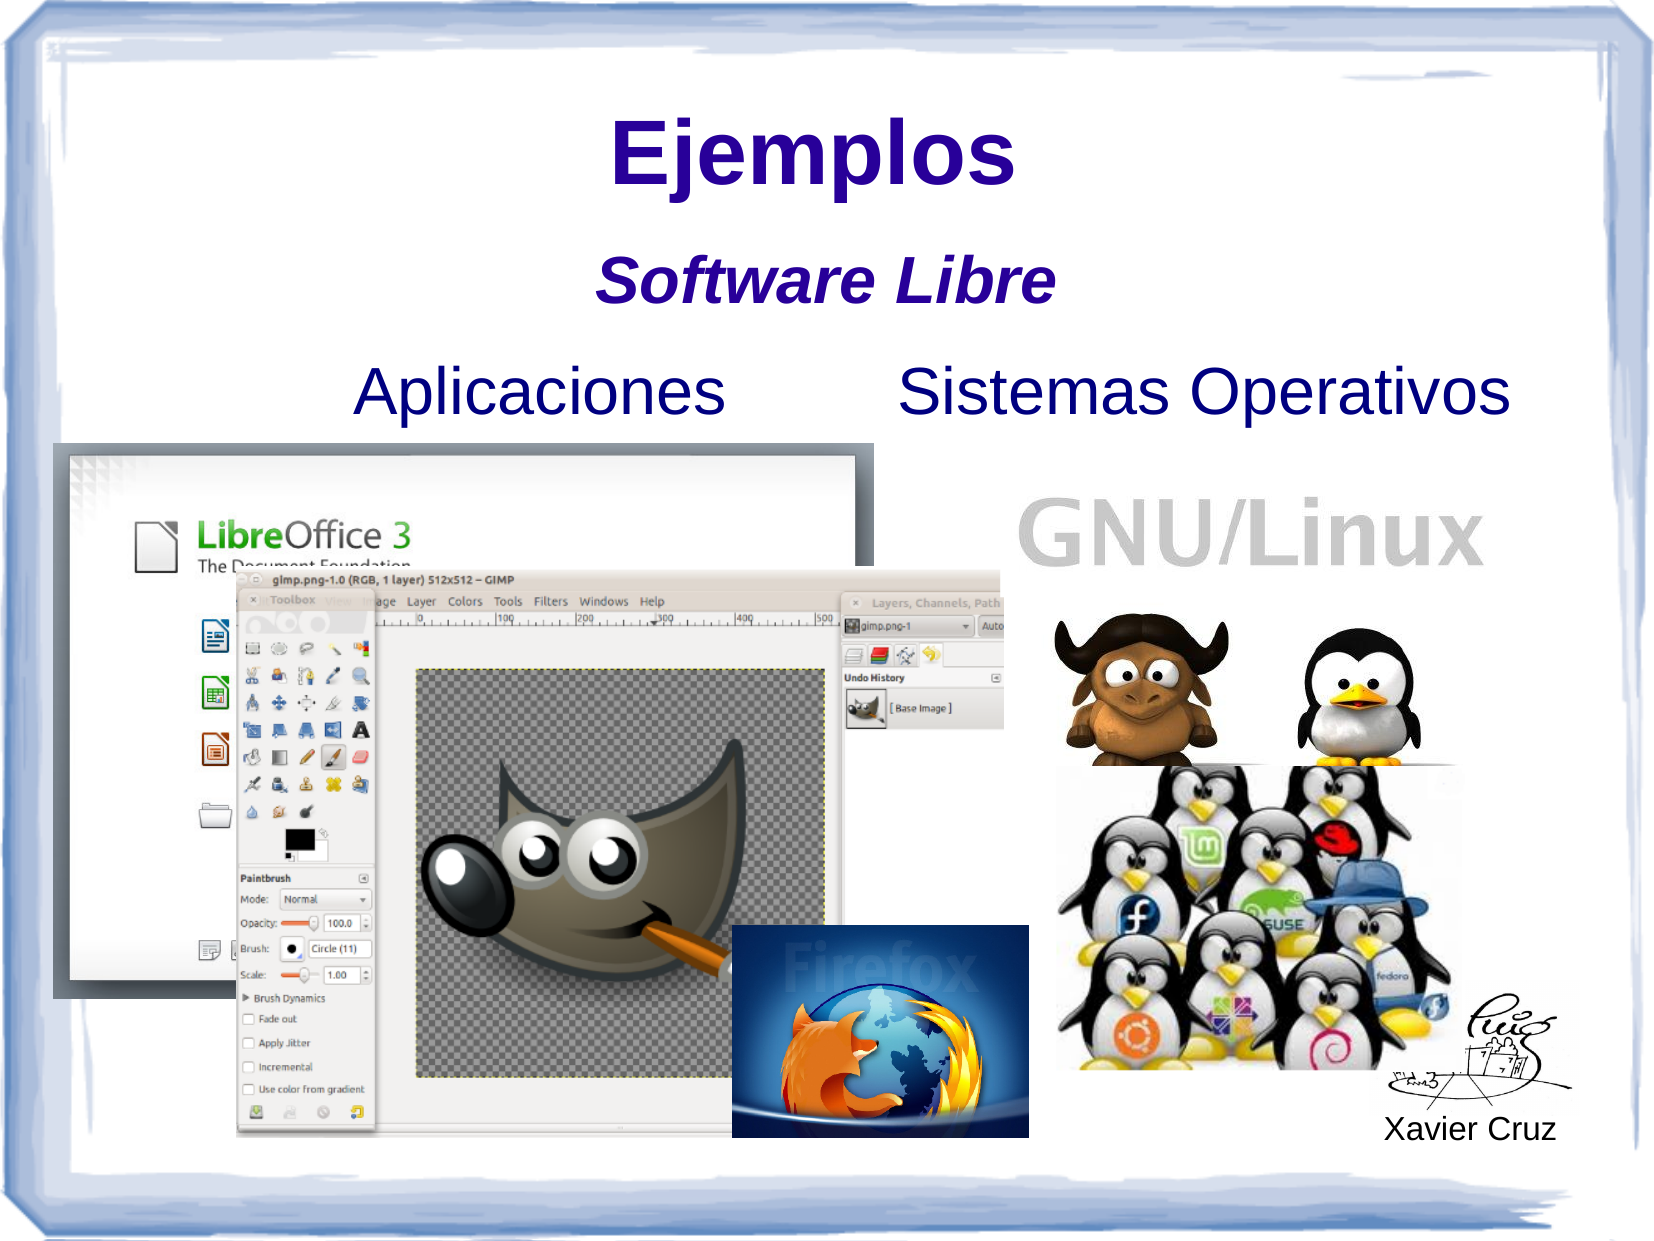

# Ejemplos
Software Libre
Aplicaciones
Sistemas Operativos